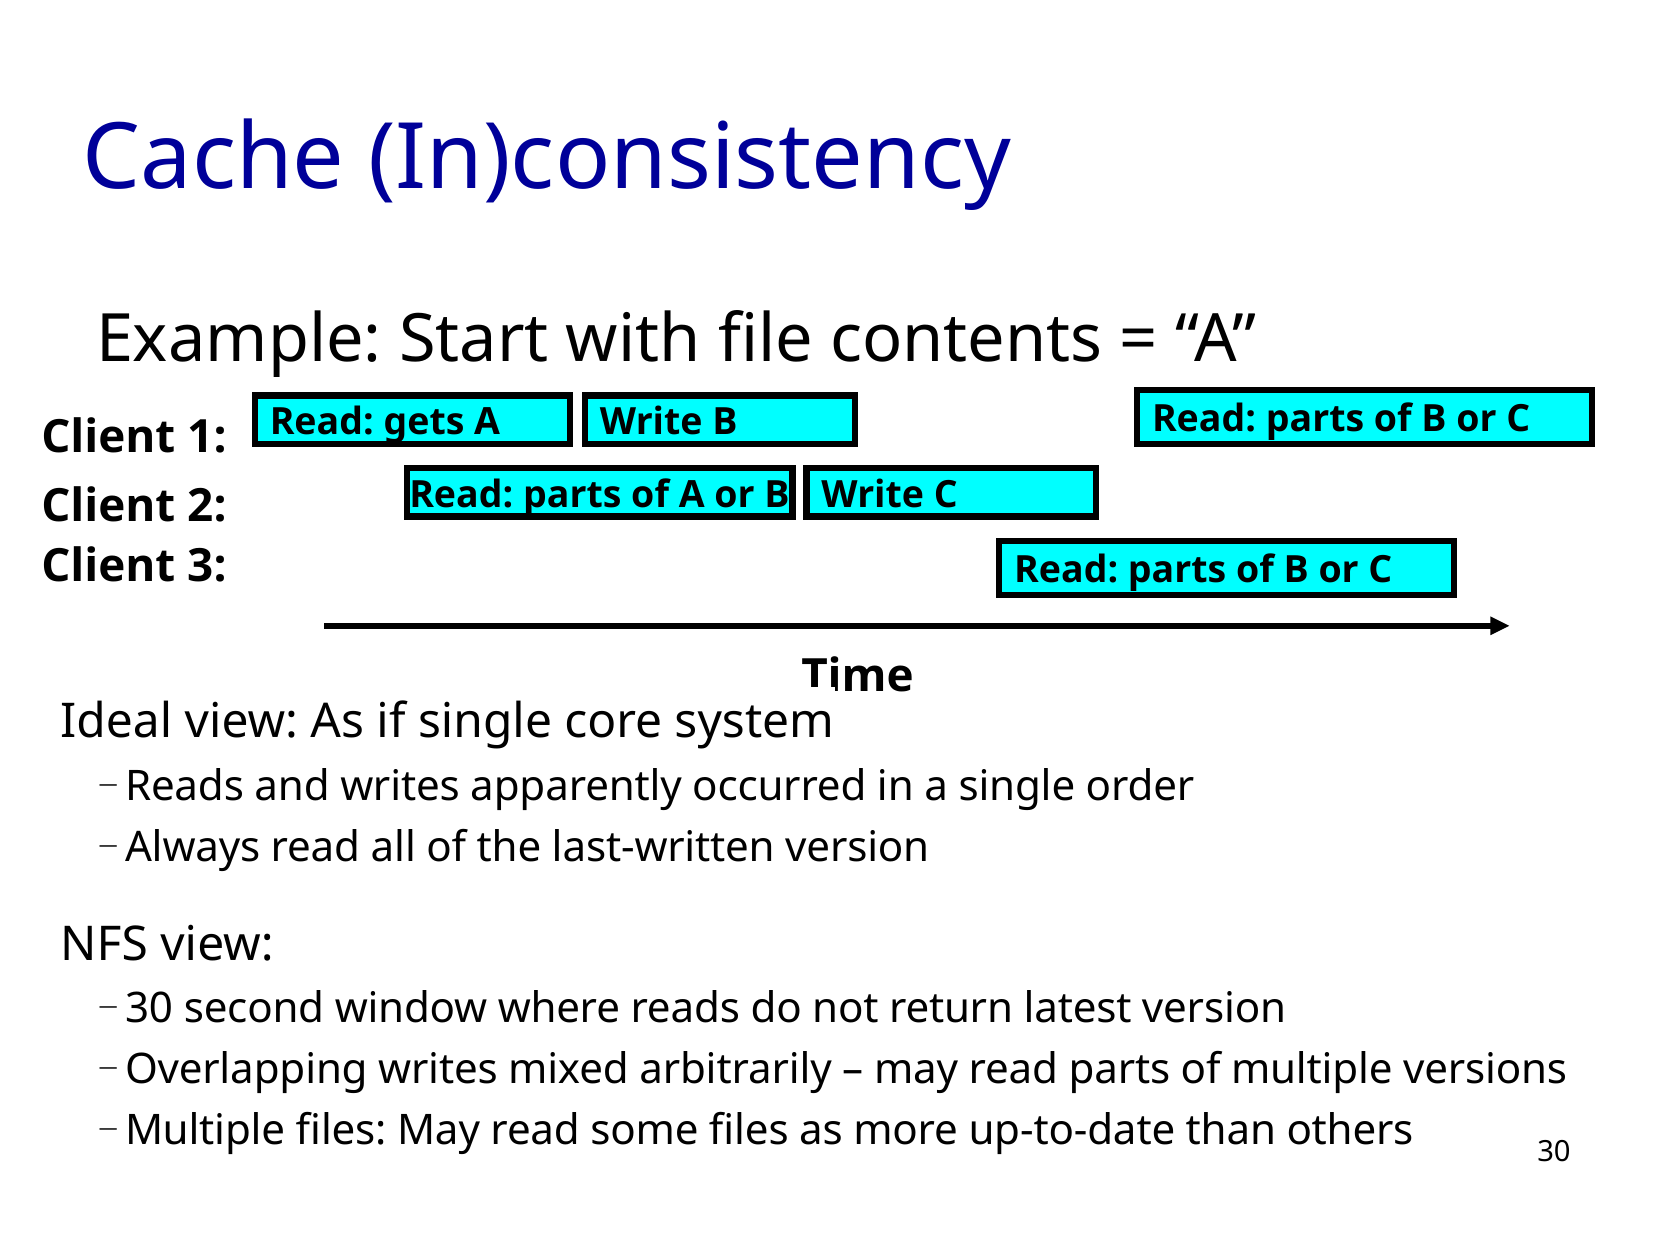

Cache (In)consistency
# Example: Start with file contents = “A”
Read: parts of B or C
Read: gets A
Write B
Client 1:
Client 2:
Read: parts of A or B
Write C
Client 3:
Read: parts of B or C
Time
Ideal view: As if single core system
Reads and writes apparently occurred in a single order
Always read all of the last-written version
NFS view:
30 second window where reads do not return latest version
Overlapping writes mixed arbitrarily – may read parts of multiple versions
Multiple files: May read some files as more up-to-date than others
30